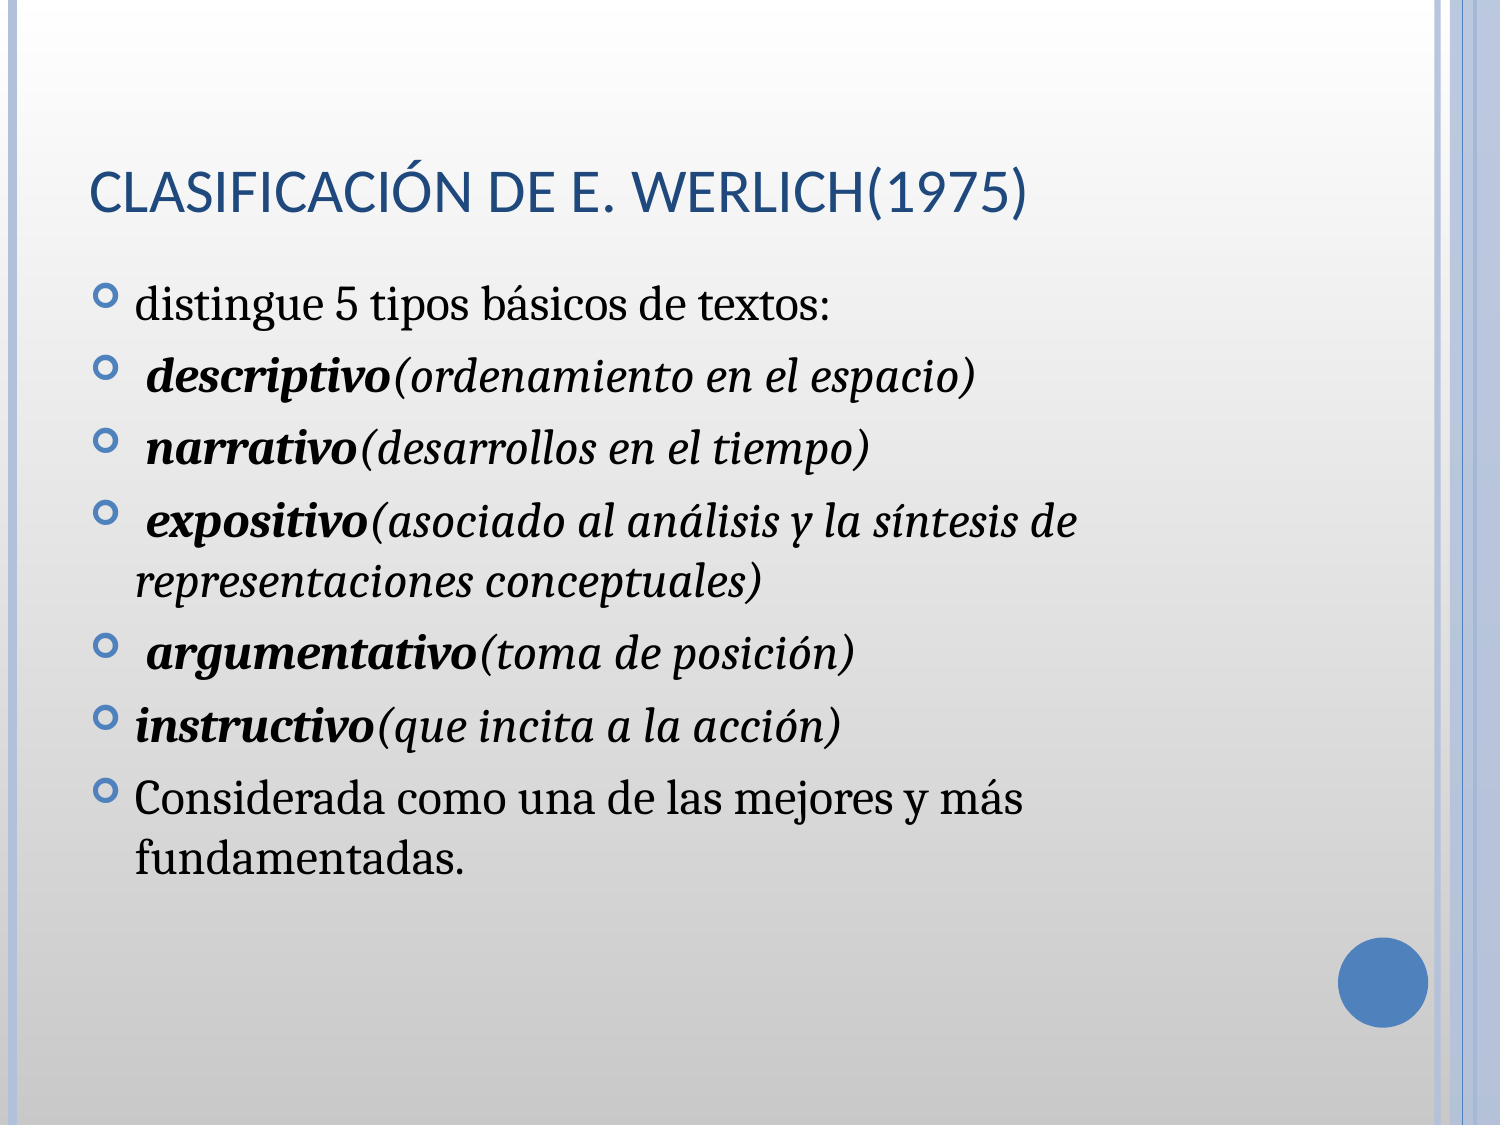

# CLASIFICACIÓN DE E. WERLICH(1975)
distingue 5 tipos básicos de textos:
 descriptivo(ordenamiento en el espacio)
 narrativo(desarrollos en el tiempo)
 expositivo(asociado al análisis y la síntesis de representaciones conceptuales)
 argumentativo(toma de posición)
instructivo(que incita a la acción)
Considerada como una de las mejores y más fundamentadas.